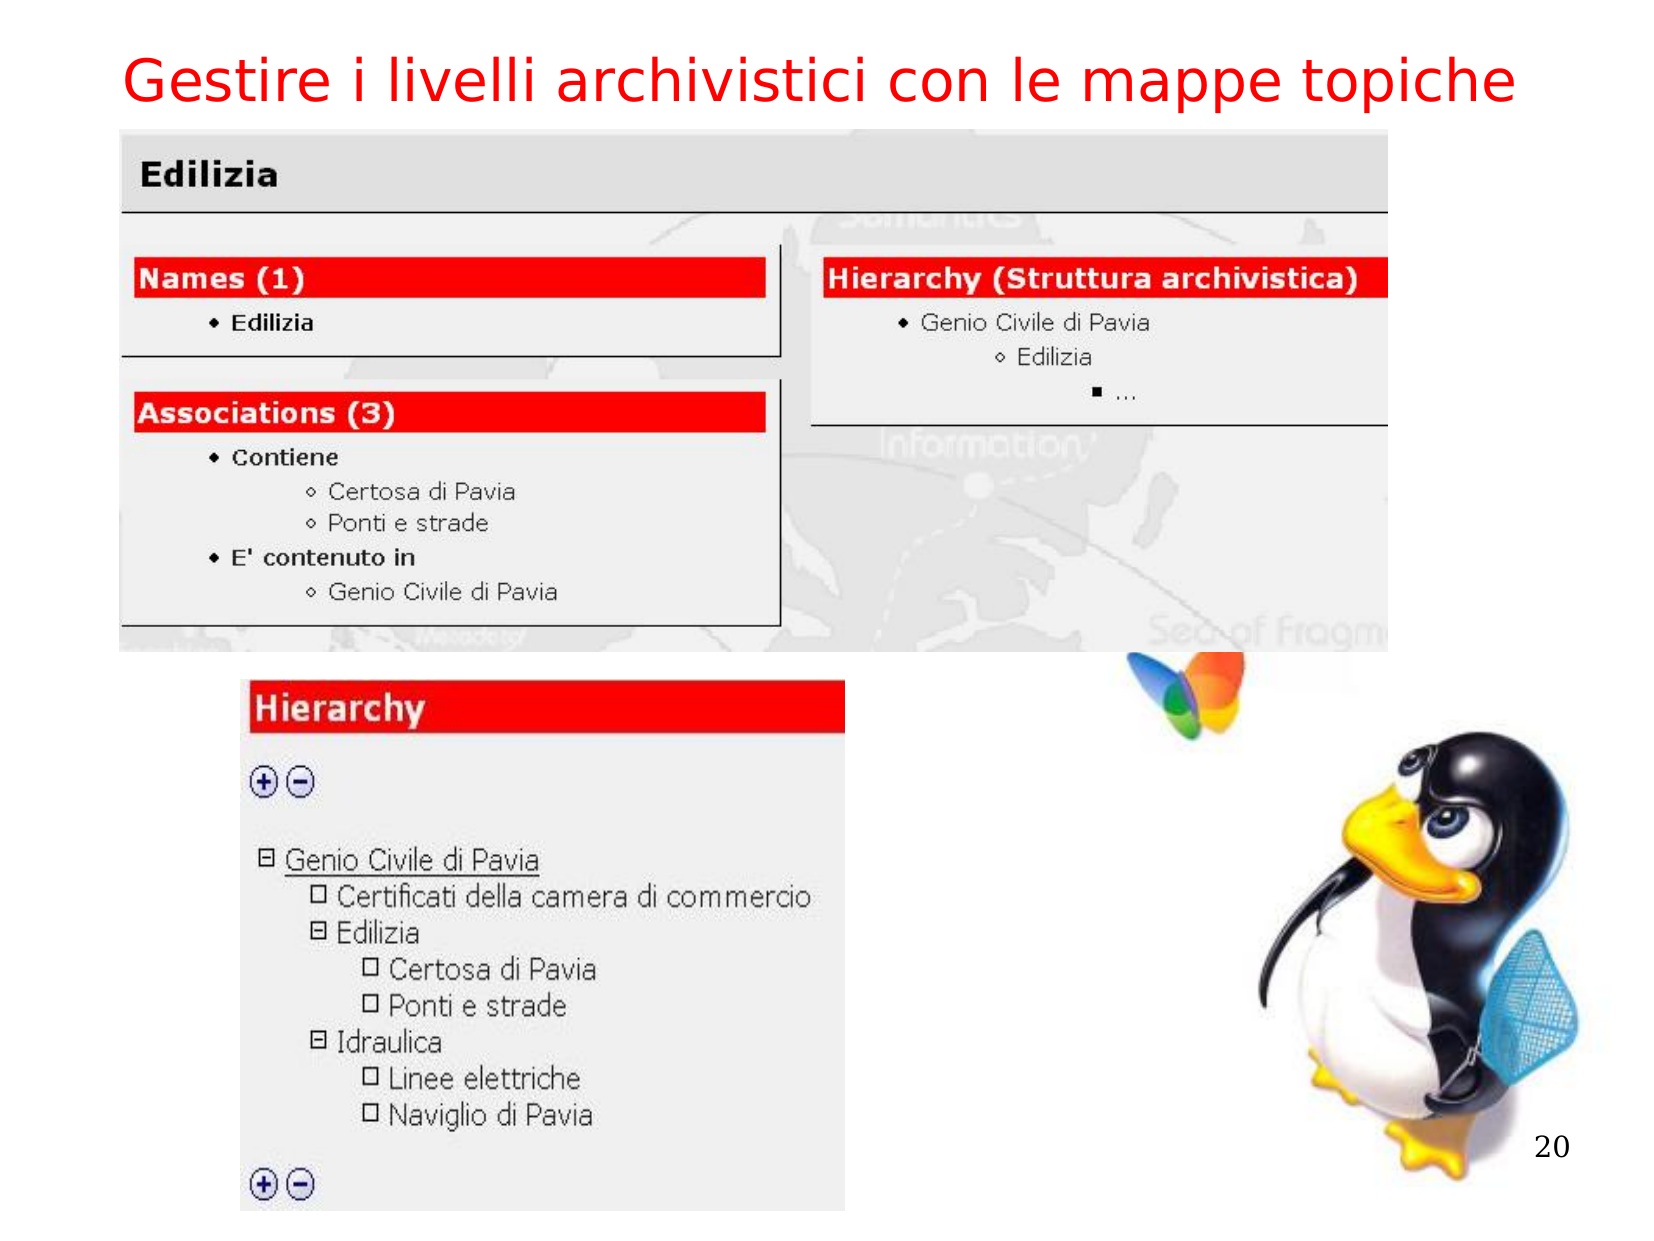

# Gestire i livelli archivistici con le mappe topiche
20